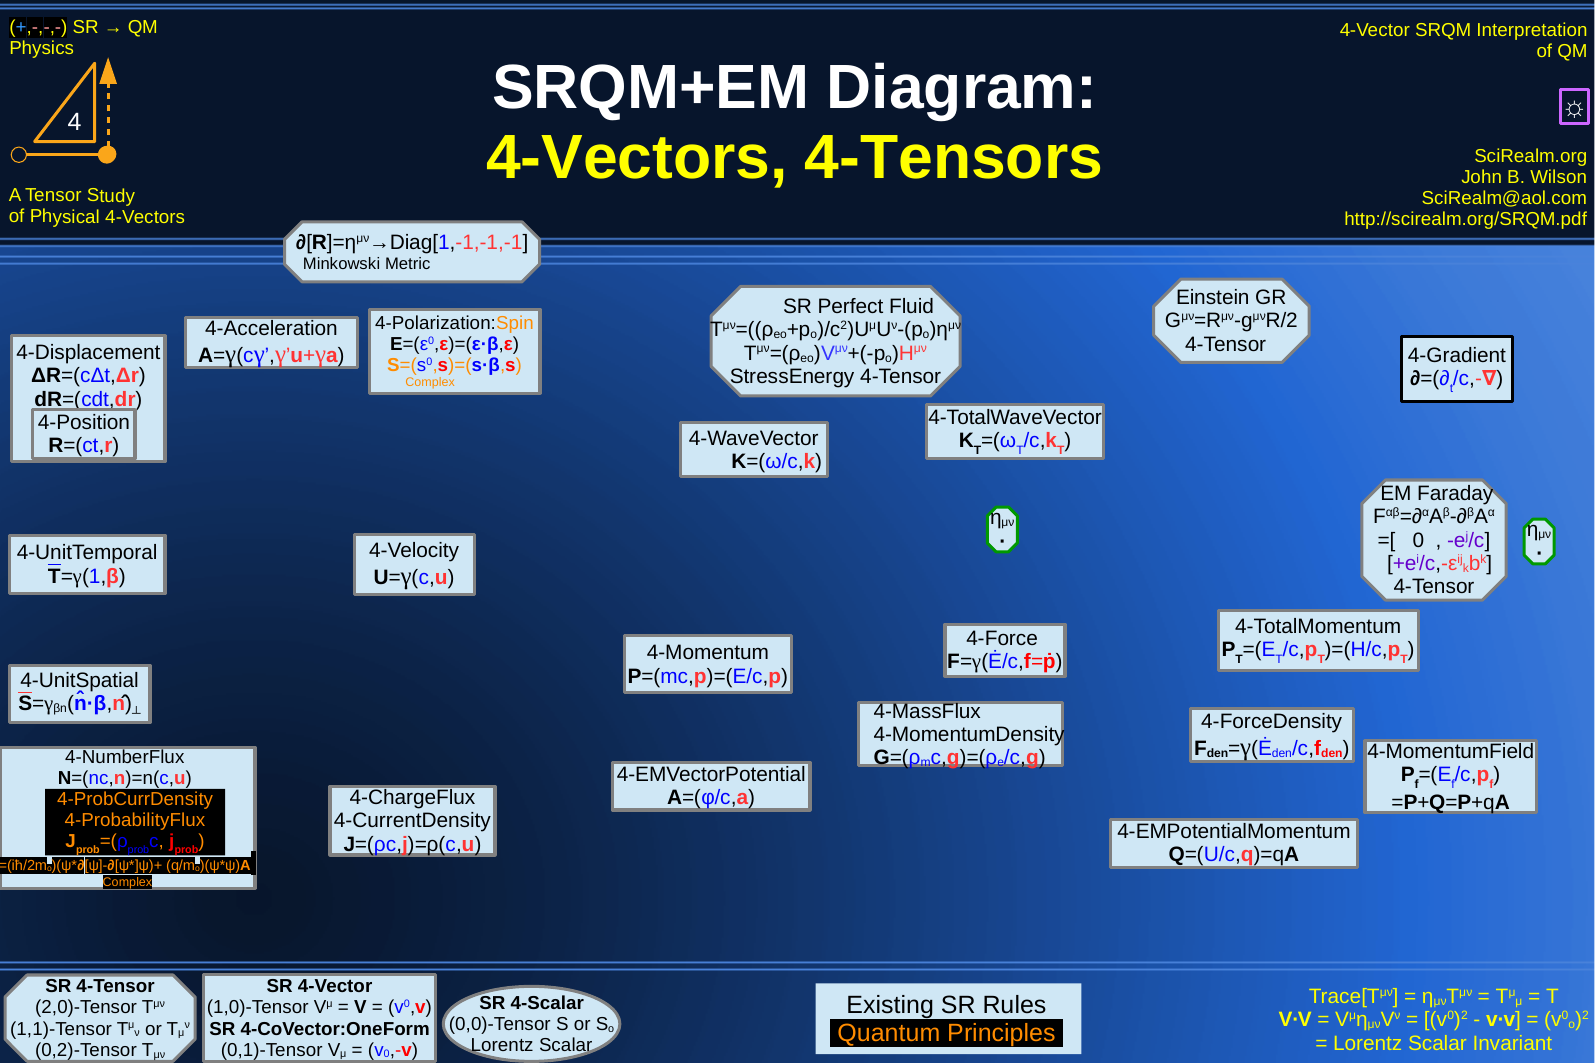

(+,-,-,-) SR → QM
Physics
A Tensor Study
of Physical 4-Vectors
# SRQM+EM Diagram: 4-Vectors, 4-Tensors
4-Vector SRQM Interpretation
of QM
SciRealm.org
John B. Wilson
SciRealm@aol.com
http://scirealm.org/SRQM.pdf
4
☼
∂[R]=ημν→Diag[1,-1,-1,-1]
Minkowski Metric
Einstein GR
Gμν=Rμν-gμνR/2
4-Tensor
 SR Perfect Fluid
Tμν=((ρeo+po)/c2)UμUν-(po)ημν
Tμν=(ρeo)Vμν+(-po)Hμν
StressEnergy 4-Tensor
4-Polarization:Spin
Ε=(ε0,ε)=(ε·β,ε)
S=(s0,s)=(s·β,s)
Complex
4-Acceleration
A=γ(cγ’,γ’u+γa)
4-Displacement
ΔR=(cΔt,Δr)
dR=(cdt,dr)
4-Gradient
∂=(∂t/c,-∇)
4-TotalWaveVector
KT=(ωT/c,kT)
4-Position
R=(ct,r)
4-WaveVector
 K=(ω/c,k)
 EM Faraday
Fαβ=∂αAβ-∂βAα
=[ 0 , -ej/c]
 [+ei/c,-εijkbk]
4-Tensor
 ημν
∙
 ημν
∙
4-Velocity
U=γ(c,u)
4-UnitTemporal
T=γ(1,β)
4-TotalMomentum
PT=(ET/c,pT)=(H/c,pT)
4-Force
F=γ(Ė/c,f=ṗ)
4-Momentum
P=(mc,p)=(E/c,p)
4-UnitSpatial
S=γβn(n̂·β,n̂)┴
4-MassFlux
4-MomentumDensity
G=(ρmc,g)=(ρe/c,g)
4-ForceDensity
Fden=γ(Ėden/c,fden)
4-MomentumField
Pf=(Ef/c,pf)
=P+Q=P+qA
4-NumberFlux
N=(nc,n)=n(c,u)
=(iћ/2mo)(ψ*∂[ψ]-∂[ψ*]ψ)+ (q/mo)(ψ*ψ)A
Complex
4-EMVectorPotential
A=(φ/c,a)
4-ChargeFlux
4-CurrentDensity
J=(ρc,j)=ρ(c,u)
4-ProbCurrDensity
4-ProbabilityFlux
Jprob=(ρprobc, jprob)
4-EMPotentialMomentum
Q=(U/c,q)=qA
SR 4-Tensor
(2,0)-Tensor Tμν
(1,1)-Tensor Tμν or Tμν
(0,2)-Tensor Tμν
SR 4-Vector
(1,0)-Tensor Vμ = V = (v0,v)
SR 4-CoVector:OneForm
(0,1)-Tensor Vμ = (v0,-v)
Trace[Tμν] = ημνTμν = Tμμ = T
V∙V = VμημνVν = [(v0)2 - v∙v] = (v0o)2
= Lorentz Scalar Invariant
Existing SR Rules
 Quantum Principles
SR 4-Scalar
(0,0)-Tensor S or So
Lorentz Scalar